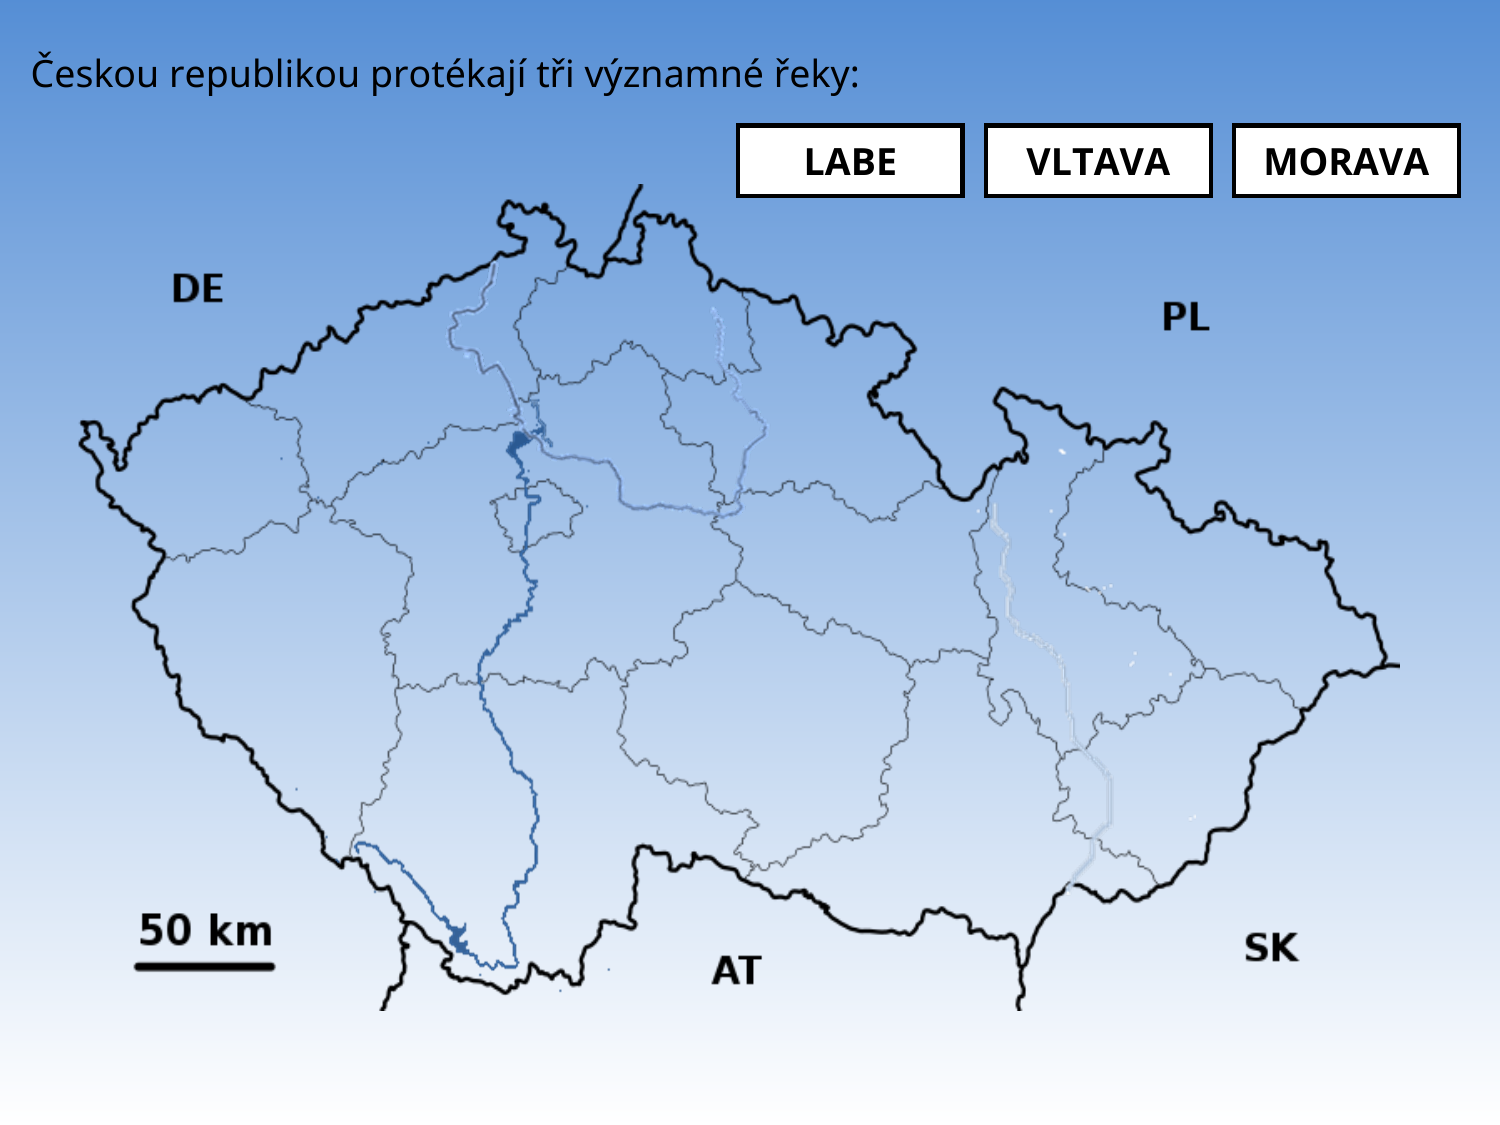

Českou republikou protékají tři významné řeky:
LABE
VLTAVA
MORAVA